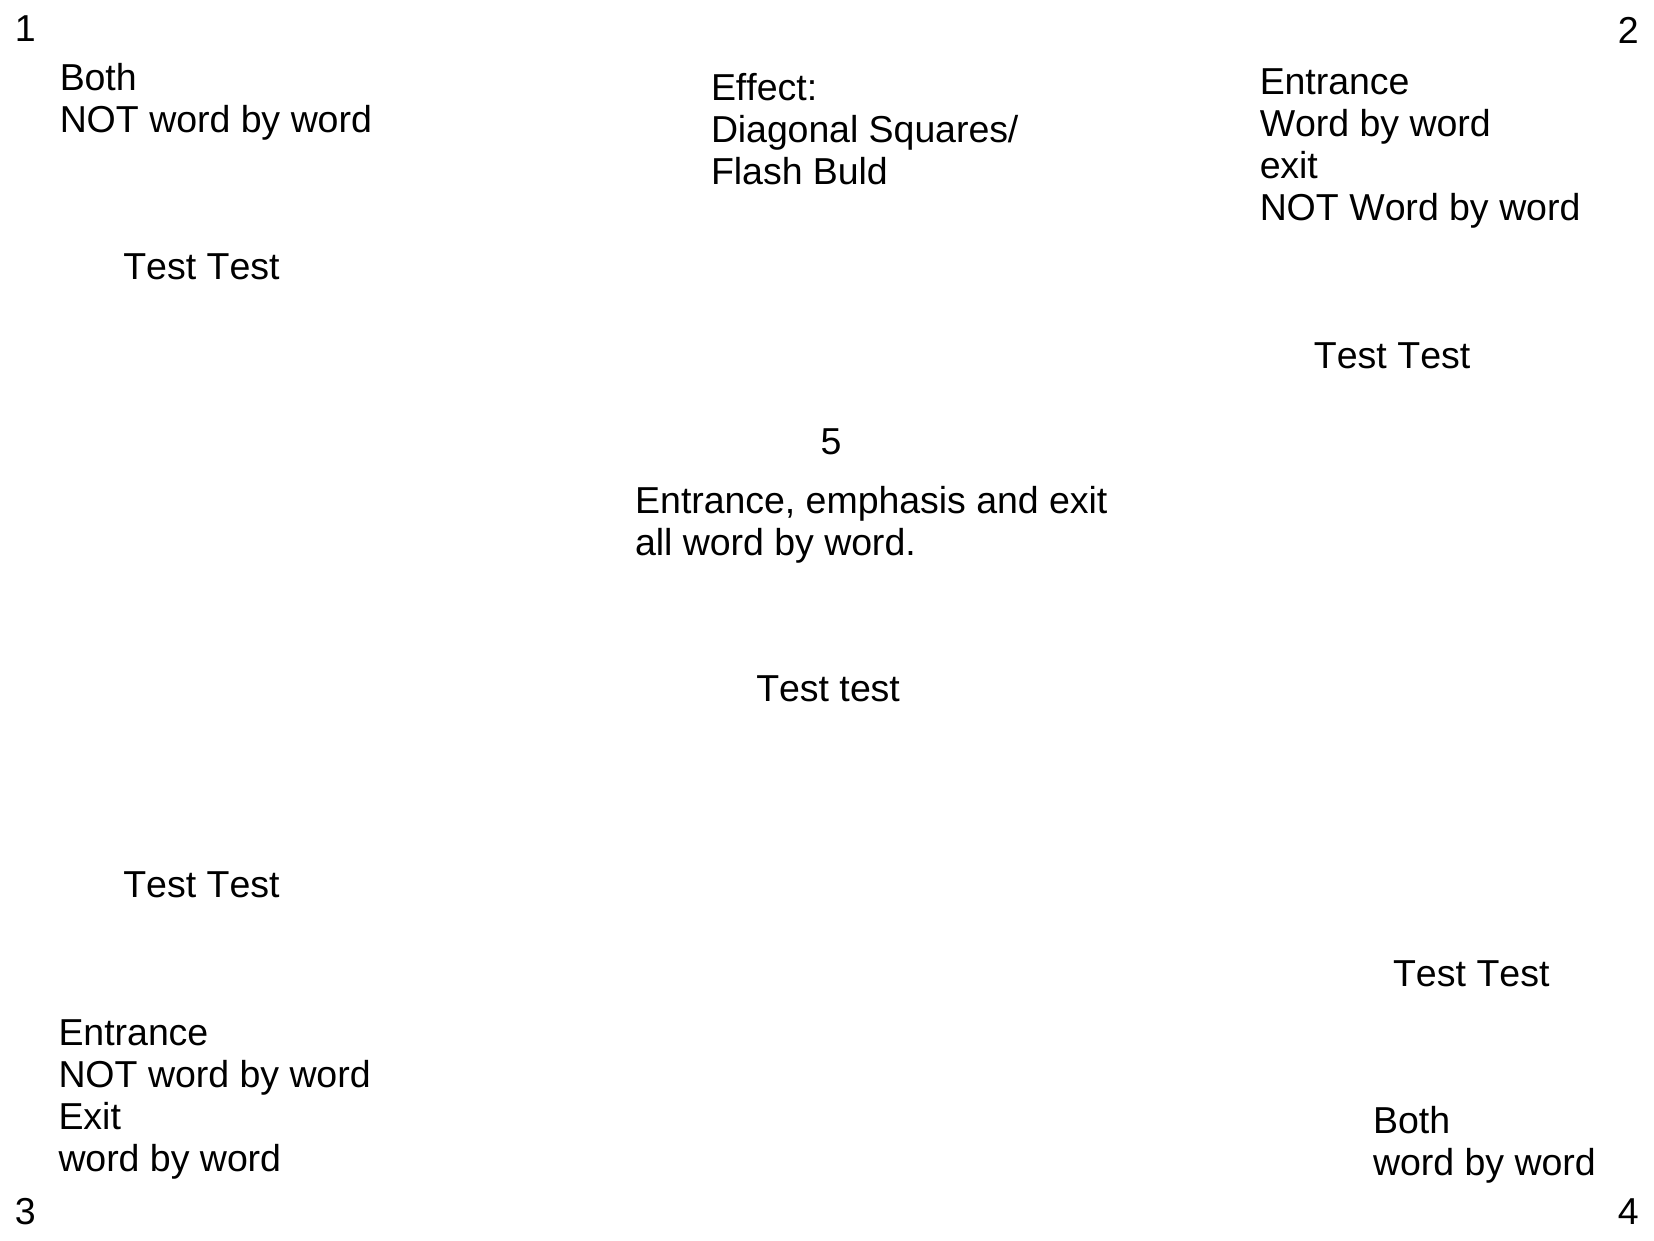

1
2
Both
NOT word by word
Entrance
Word by word
exit
NOT Word by word
Effect:
Diagonal Squares/
Flash Buld
Test Test
Test Test
5
Entrance, emphasis and exit
all word by word.
Test test
Test Test
Test Test
Entrance
NOT word by word
Exit
word by word
Both
word by word
3
4